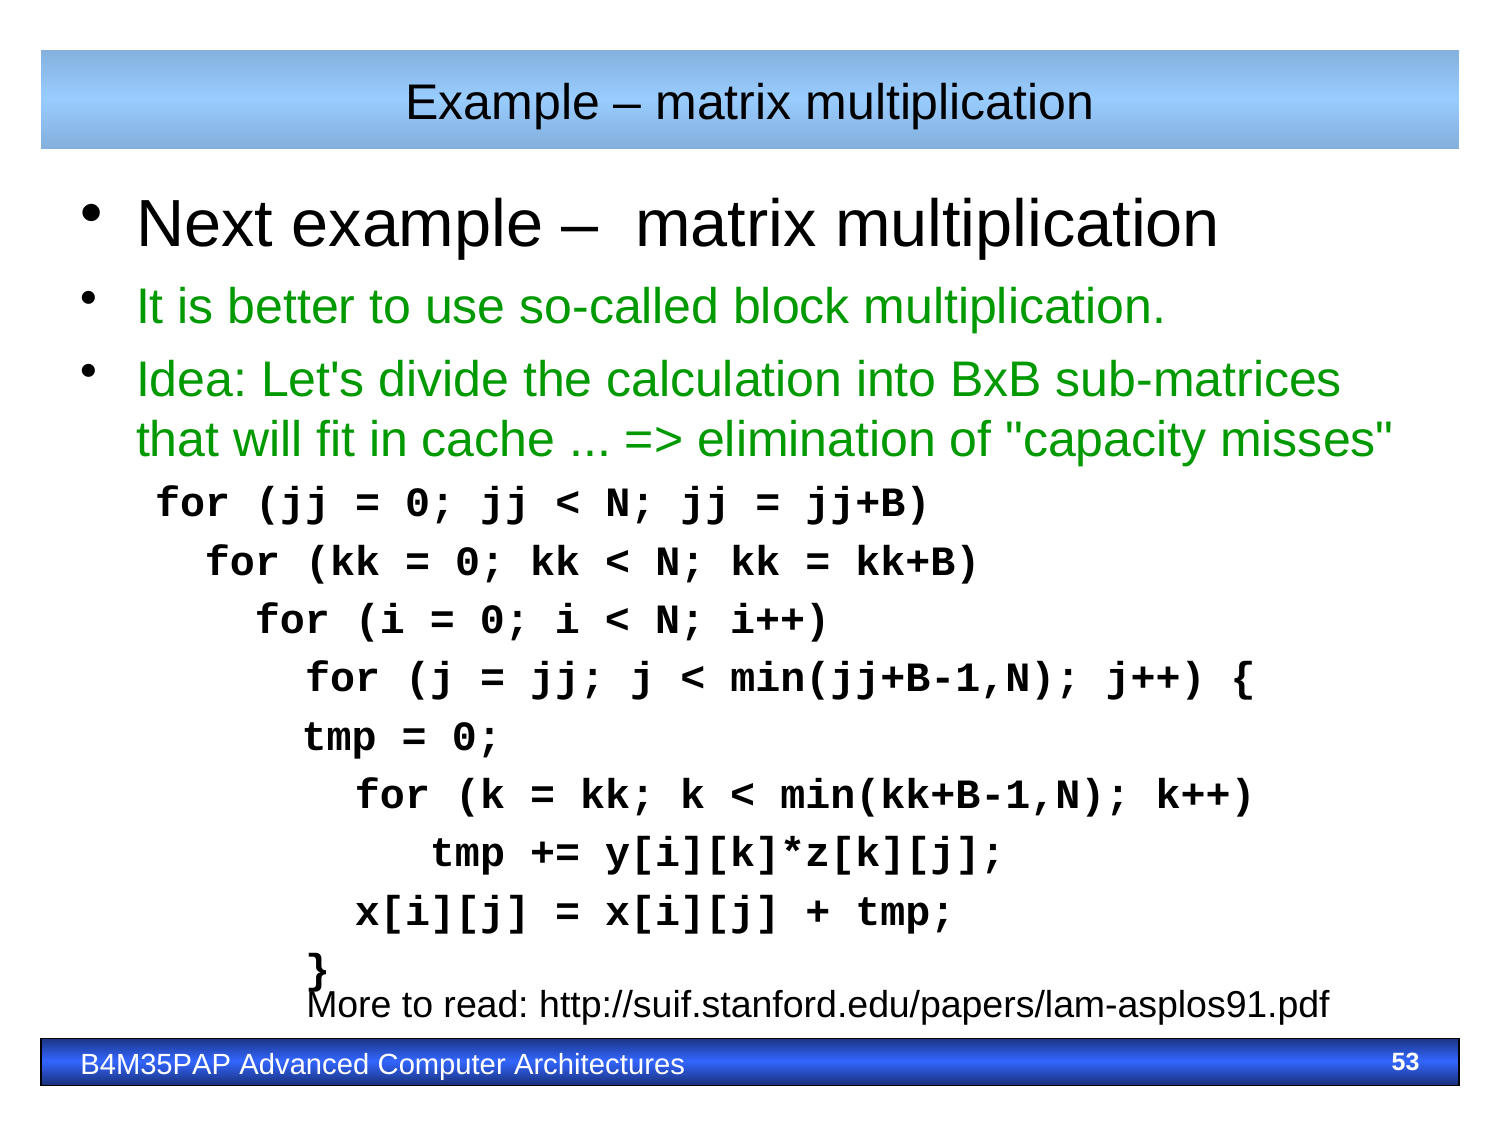

# Example – matrix multiplication
Next example – matrix multiplication
It is better to use so-called block multiplication.
Idea: Let's divide the calculation into BxB sub-matrices that will fit in cache ... => elimination of "capacity misses"
for (jj = 0; jj < N; jj = jj+B)
 for (kk = 0; kk < N; kk = kk+B)
 for (i = 0; i < N; i++)
 for (j = jj; j < min(jj+B-1,N); j++) {
	 tmp = 0;
 for (k = kk; k < min(kk+B-1,N); k++)
 tmp += y[i][k]*z[k][j];
 x[i][j] = x[i][j] + tmp;
 }
More to read: http://suif.stanford.edu/papers/lam-asplos91.pdf